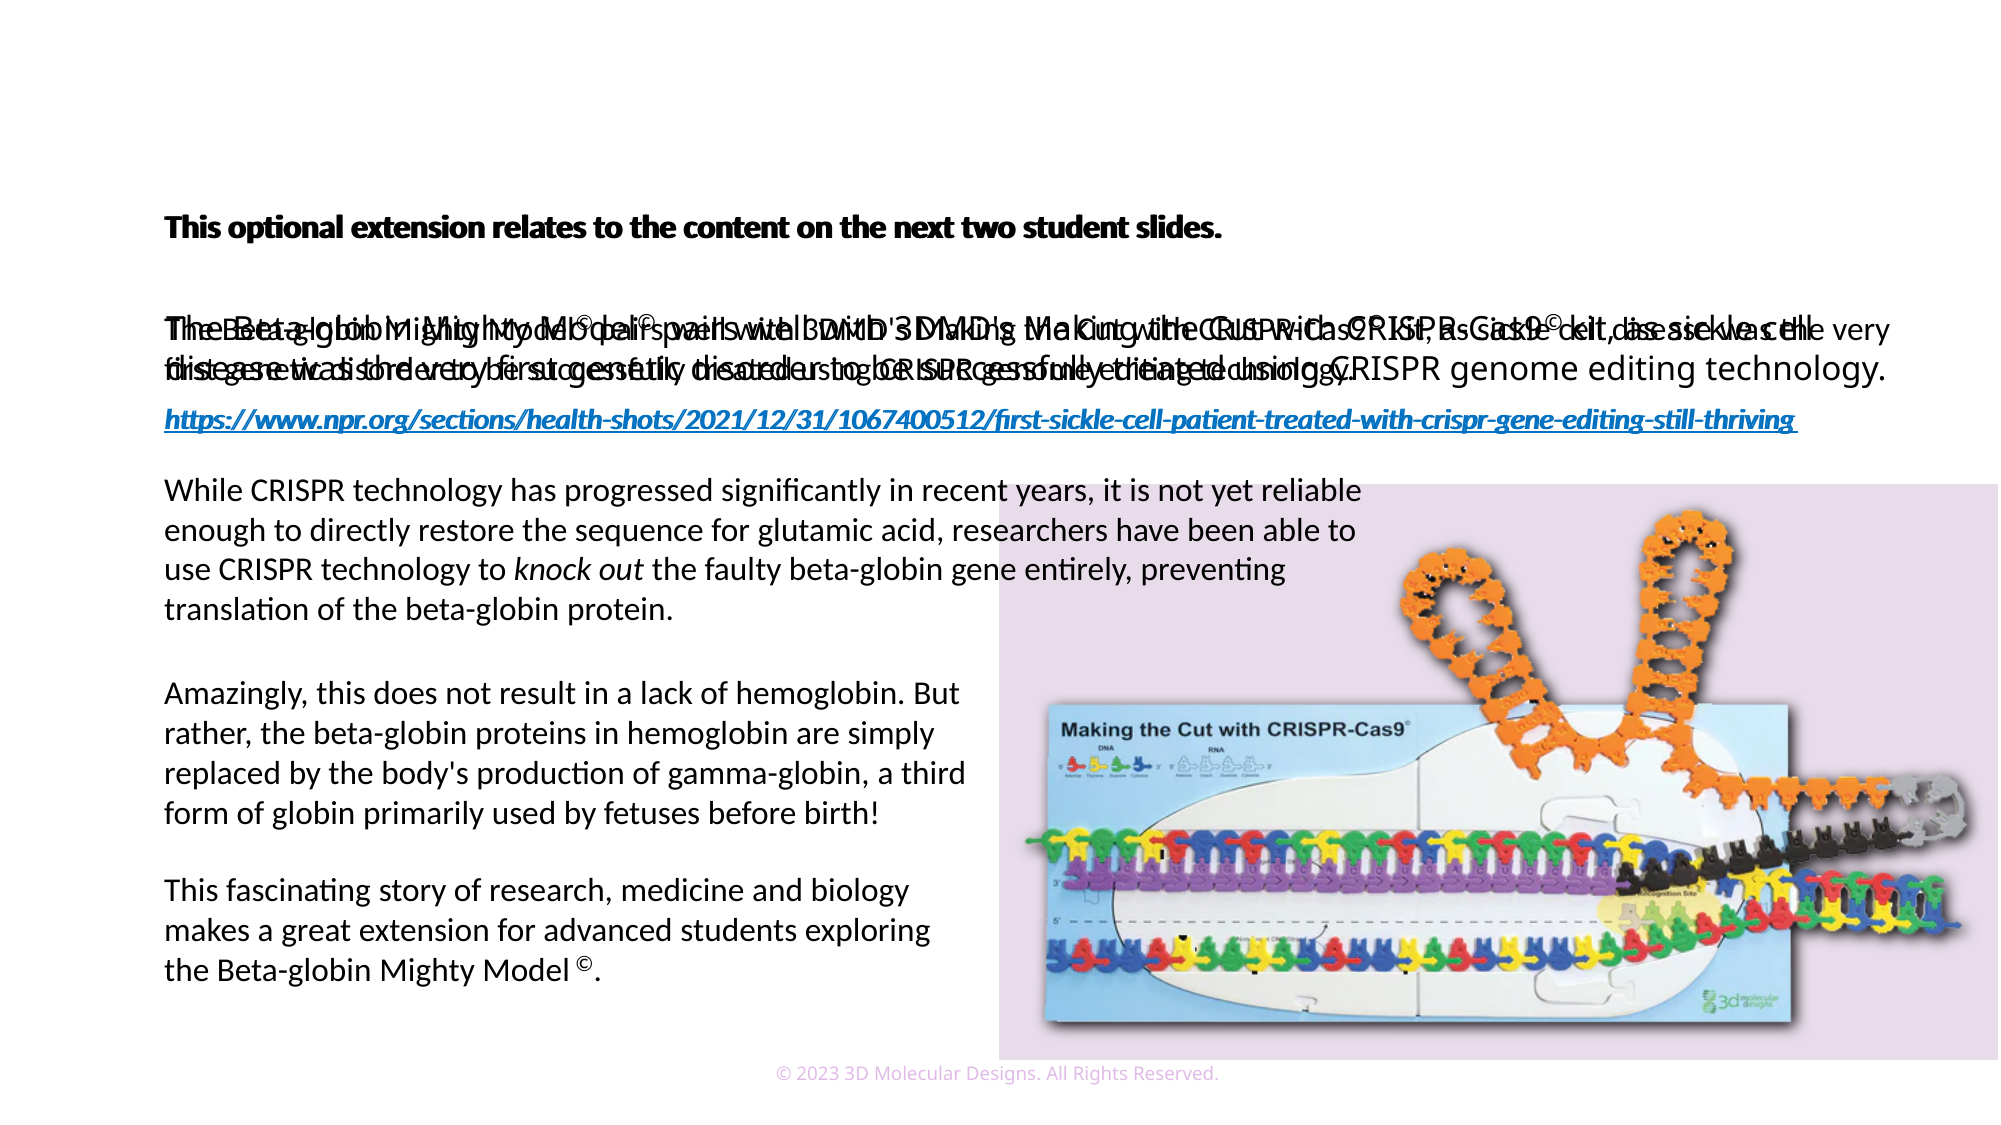

Optional Extension: CRISPR and Genome Editing
This optional extension relates to the content on the next two student slides.
The Beta-globin Mighty Model© pairs well with 3DMD's Making the Cut with CRISPR-Cas9© kit, as sickle cell disease was the very first genetic disorder to be successfully treated using CRISPR genome editing technology.
https://www.npr.org/sections/health-shots/2021/12/31/1067400512/first-sickle-cell-patient-treated-with-crispr-gene-editing-still-thriving
This optional extension relates to the content on the next two student slides.
The Beta-globin Mighty Model© pairs well with 3DMD's Making the Cut with CRISPR-Cas9© kit, as sickle cell disease was the very first genetic disorder to be successfully treated using CRISPR genome editing technology.
https://www.npr.org/sections/health-shots/2021/12/31/1067400512/first-sickle-cell-patient-treated-with-crispr-gene-editing-still-thriving
While CRISPR technology has progressed significantly in recent years, it is not yet reliable enough to directly restore the sequence for glutamic acid, researchers have been able to use CRISPR technology to knock out the faulty beta-globin gene entirely, preventing translation of the beta-globin protein.
Amazingly, this does not result in a lack of hemoglobin. But rather, the beta-globin proteins in hemoglobin are simply replaced by the body's production of gamma-globin, a third form of globin primarily used by fetuses before birth!
This fascinating story of research, medicine and biology makes a great extension for advanced students exploring the Beta-globin Mighty Model ©.
© 2023 3D Molecular Designs. All Rights Reserved.